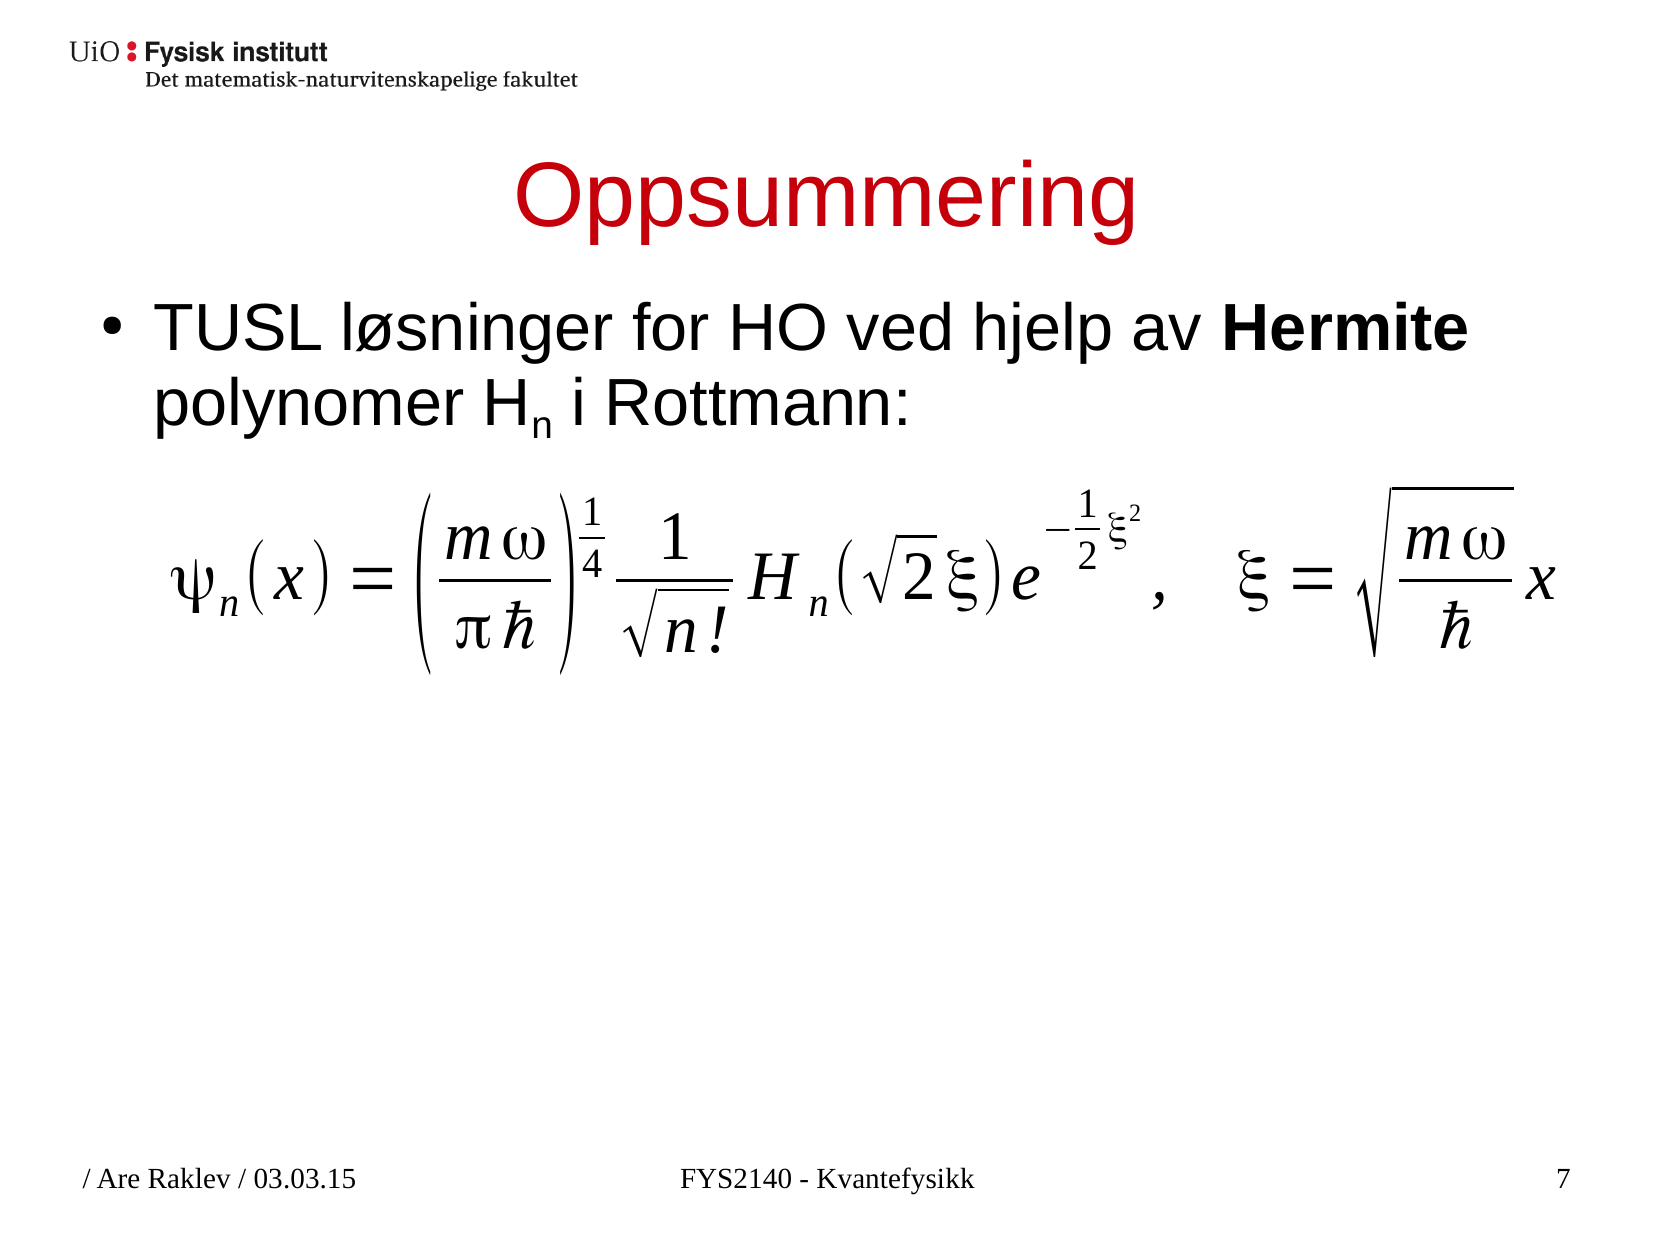

# Oppsummering
TUSL løsninger for HO ved hjelp av Hermite polynomer Hn i Rottmann:
/ Are Raklev / 03.03.15
FYS2140 - Kvantefysikk
7